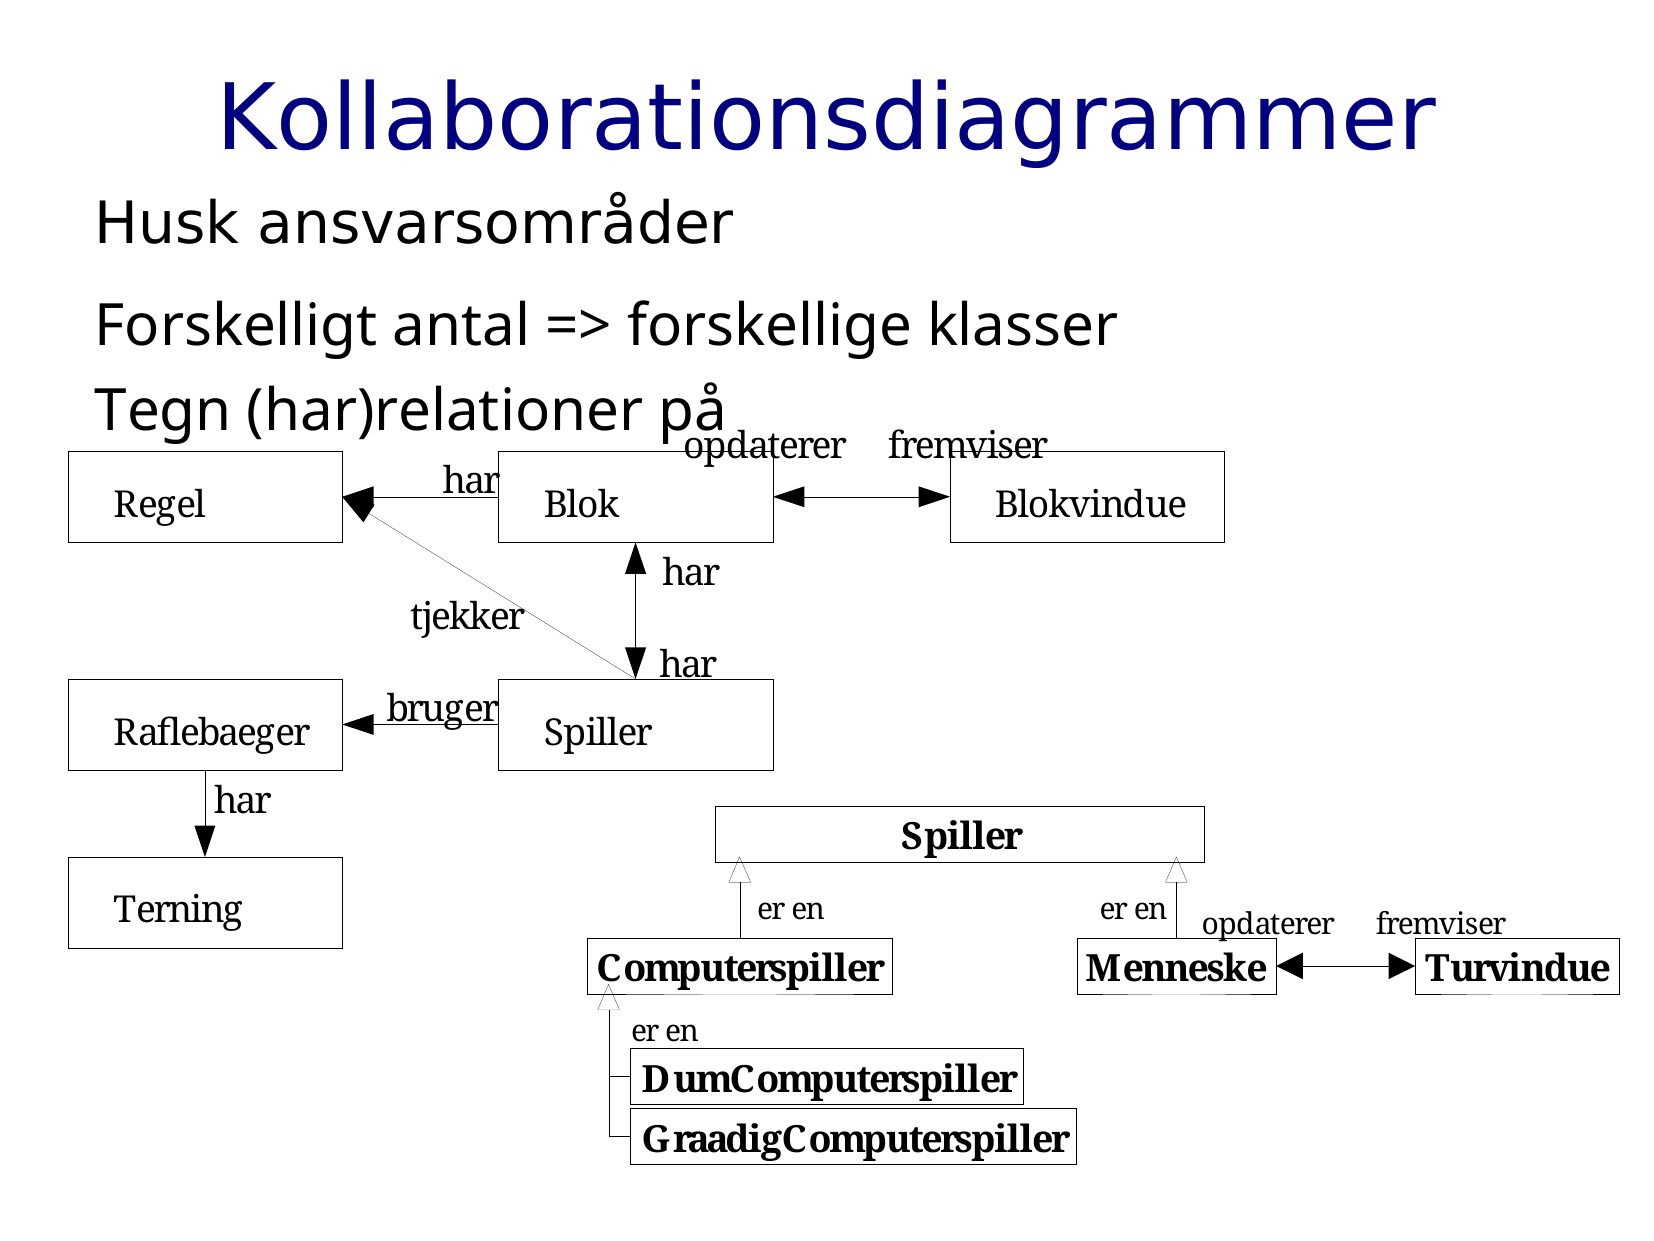

# Kollaborationsdiagrammer
Husk ansvarsområder
Forskelligt antal => forskellige klasser
Tegn (har)relationer på